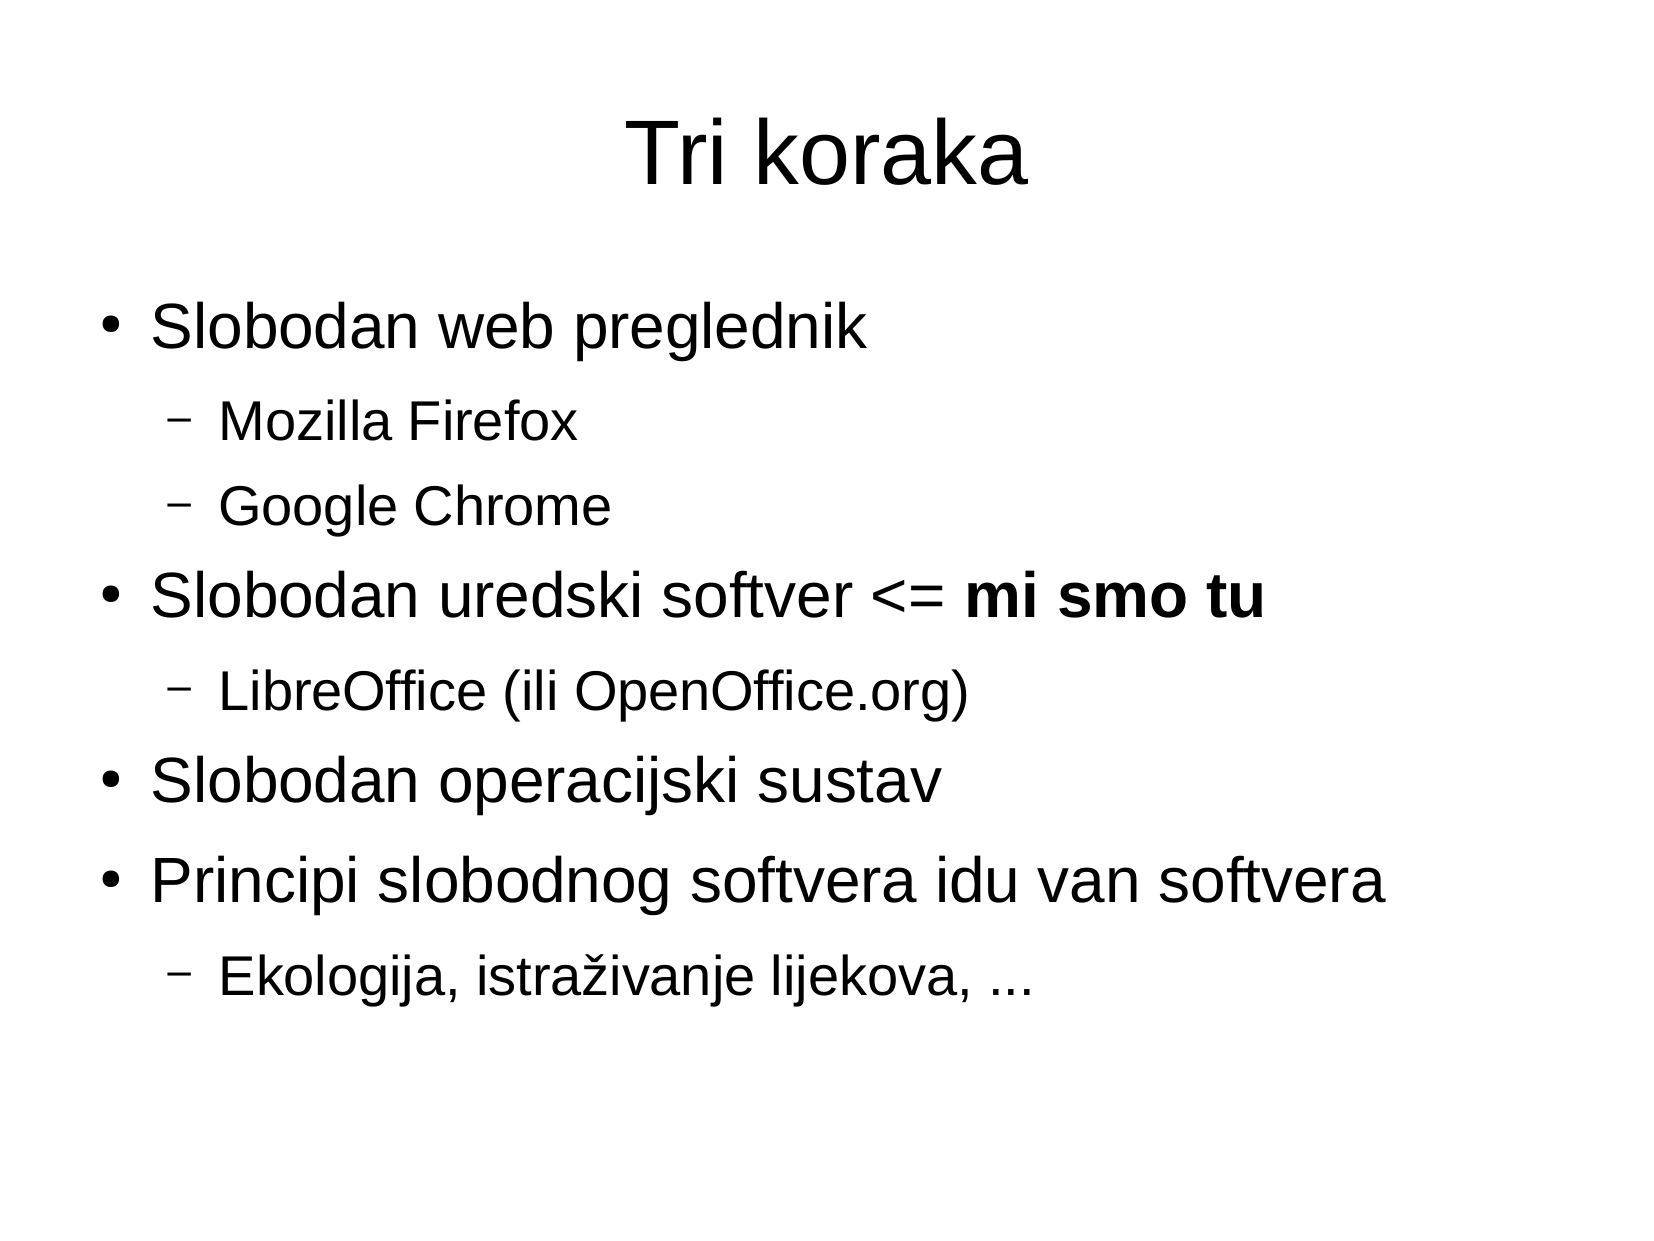

# Tri koraka
Slobodan web preglednik
Mozilla Firefox
Google Chrome
Slobodan uredski softver <= mi smo tu
LibreOffice (ili OpenOffice.org)
Slobodan operacijski sustav
Principi slobodnog softvera idu van softvera
Ekologija, istraživanje lijekova, ...